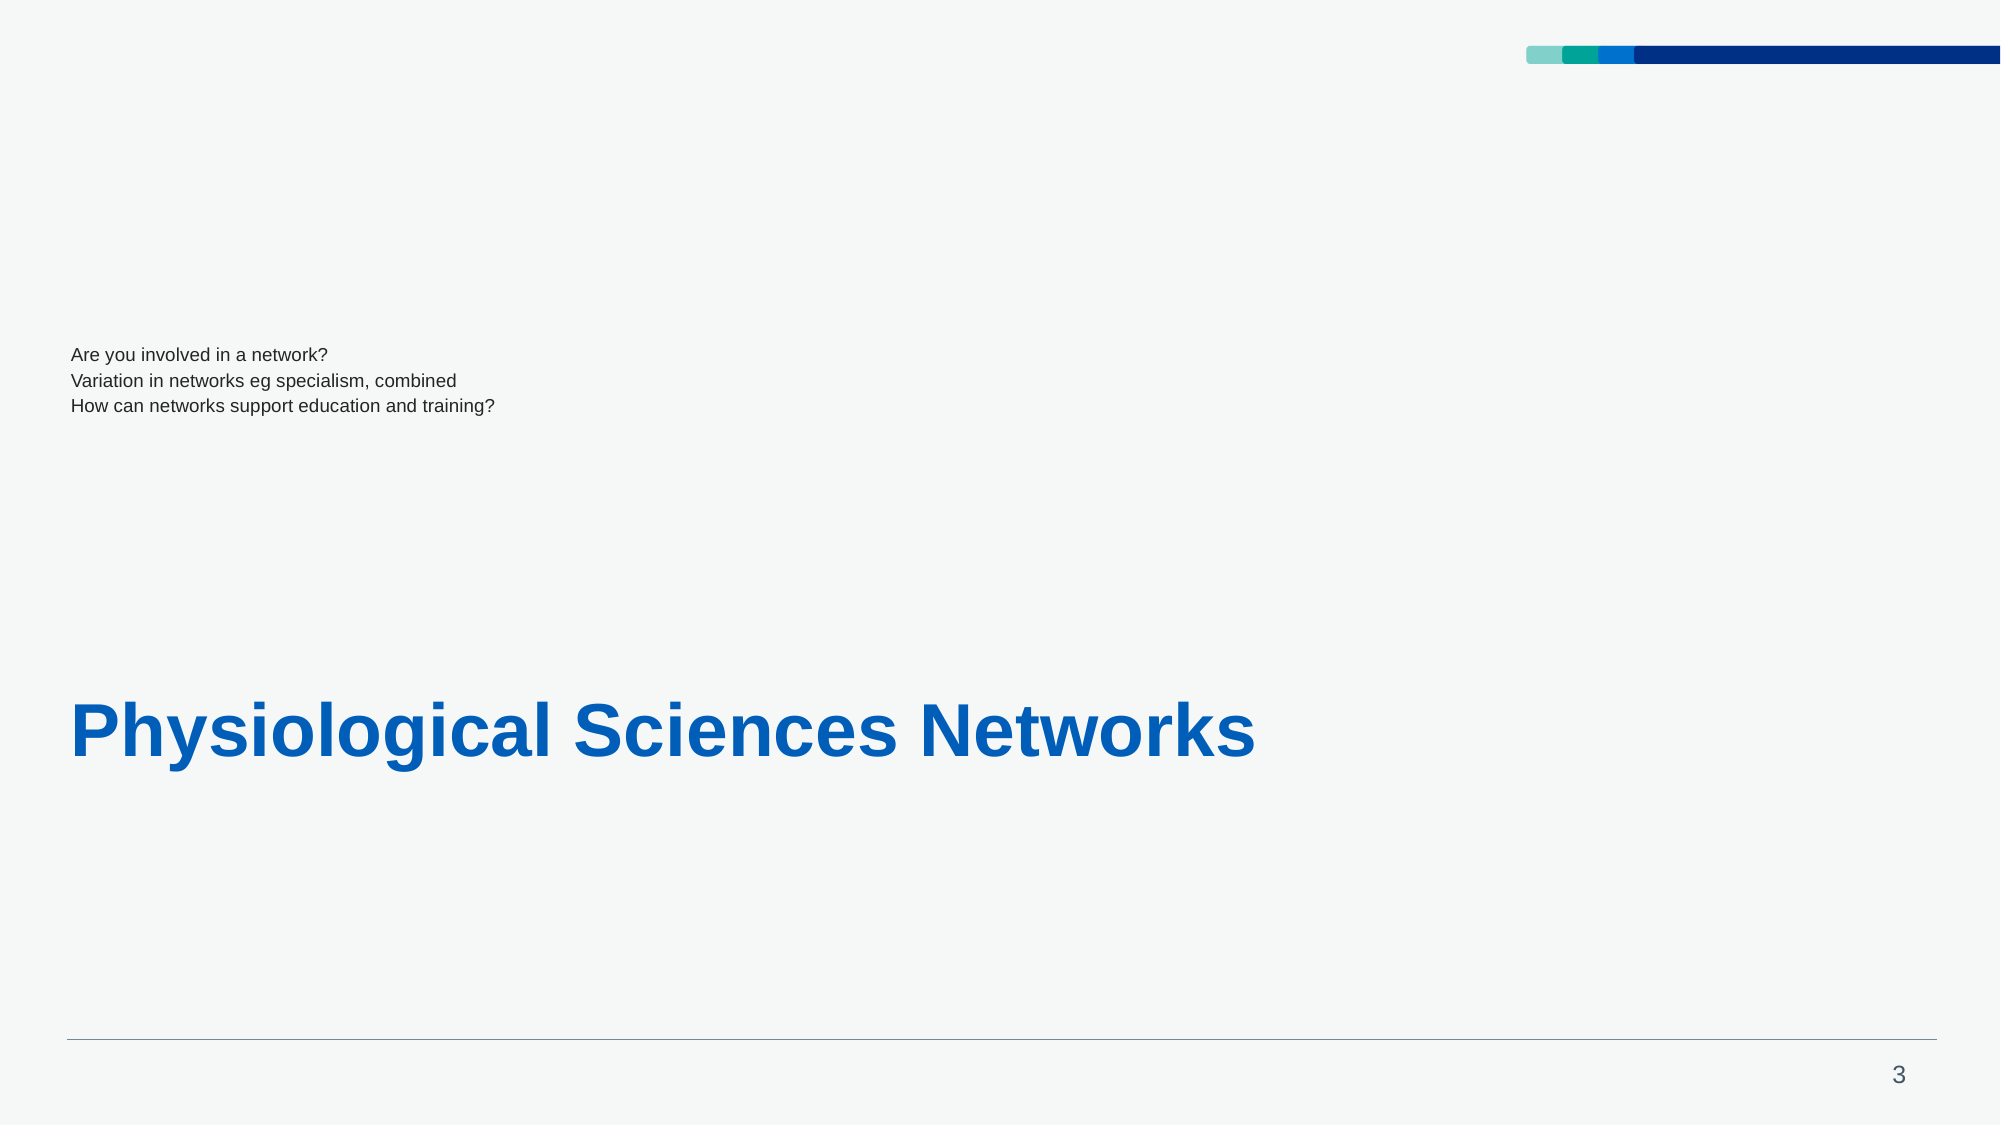

# Are you involved in a network?
Variation in networks eg specialism, combined
How can networks support education and training?
Physiological Sciences Networks